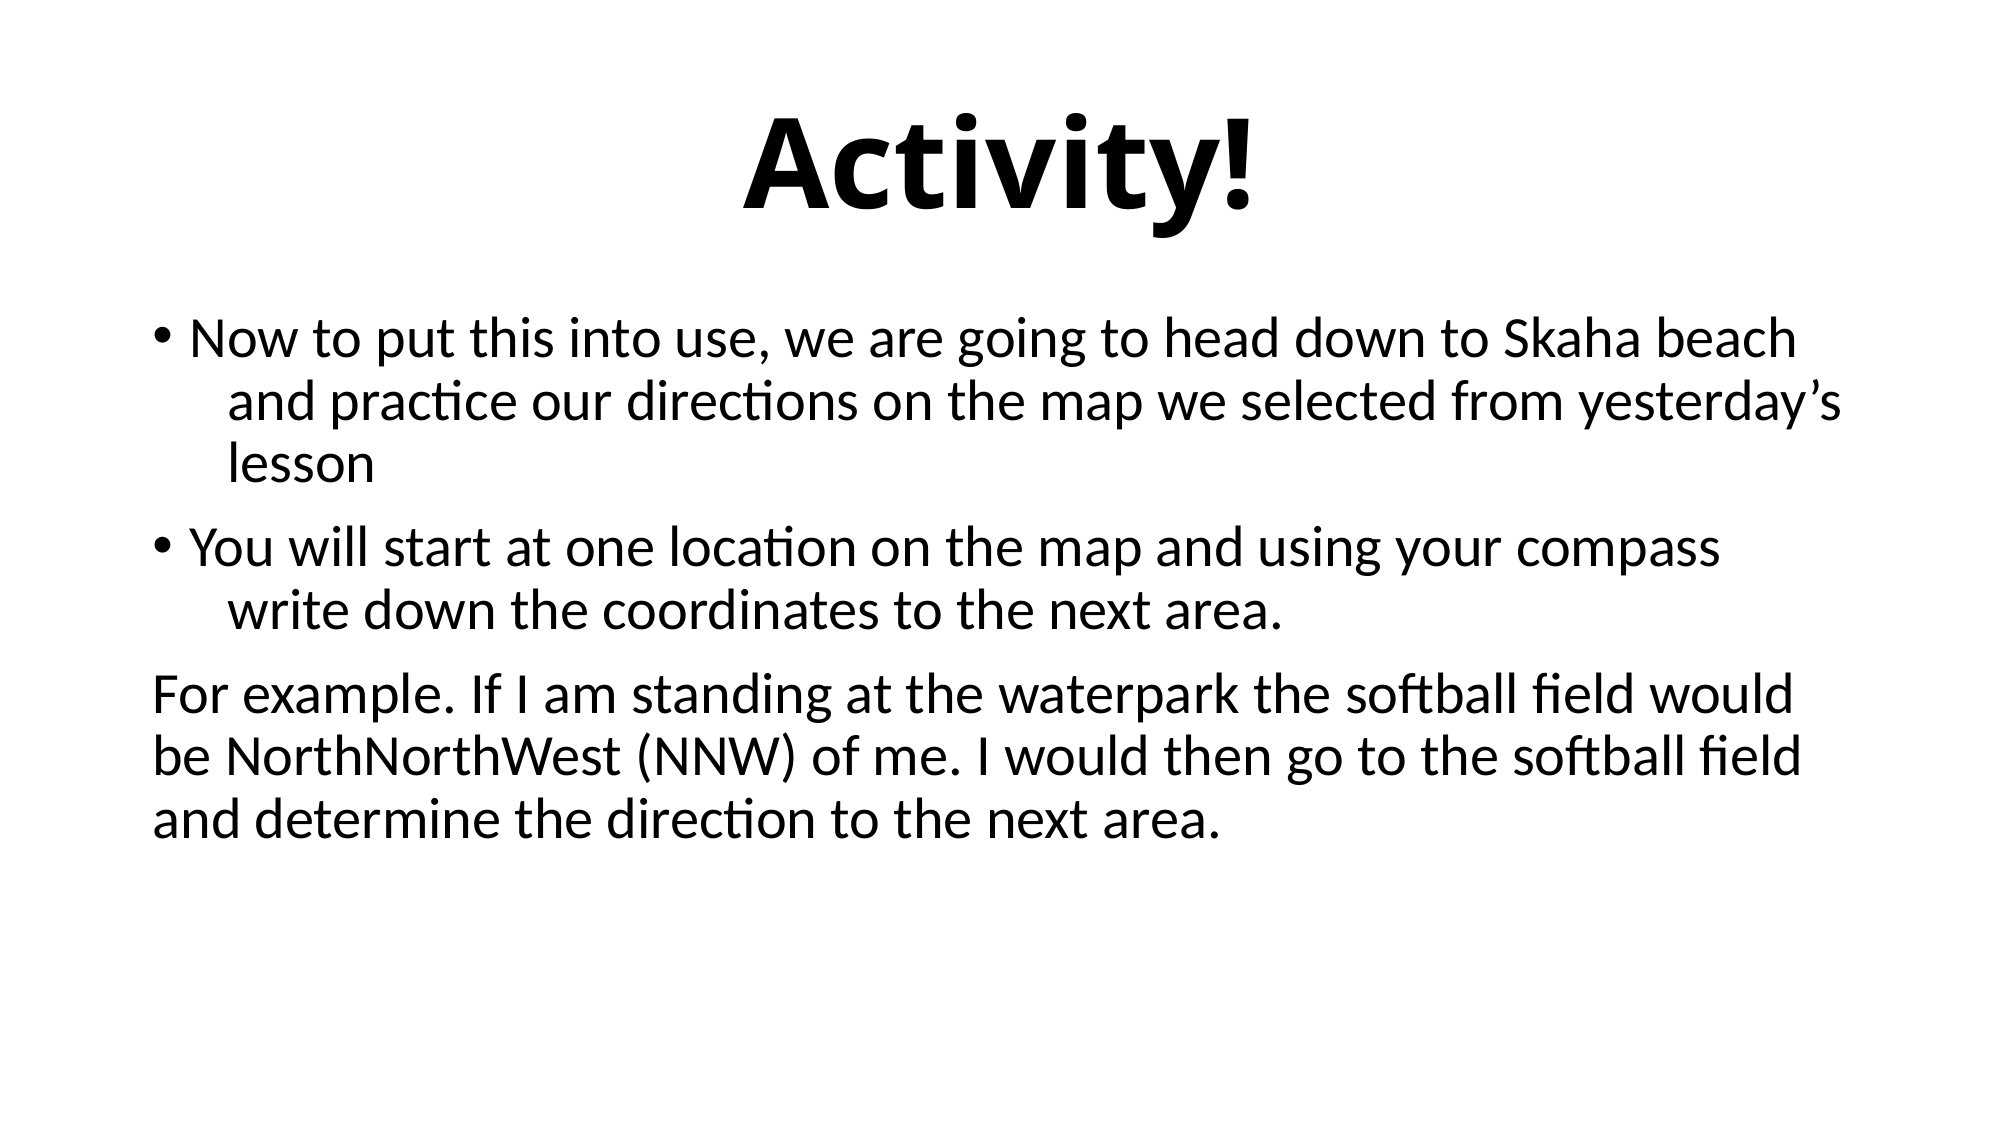

# Activity!
Now to put this into use, we are going to head down to Skaha beach and practice our directions on the map we selected from yesterday’s lesson
You will start at one location on the map and using your compass write down the coordinates to the next area.
For example. If I am standing at the waterpark the softball field would be NorthNorthWest (NNW) of me. I would then go to the softball field and determine the direction to the next area.